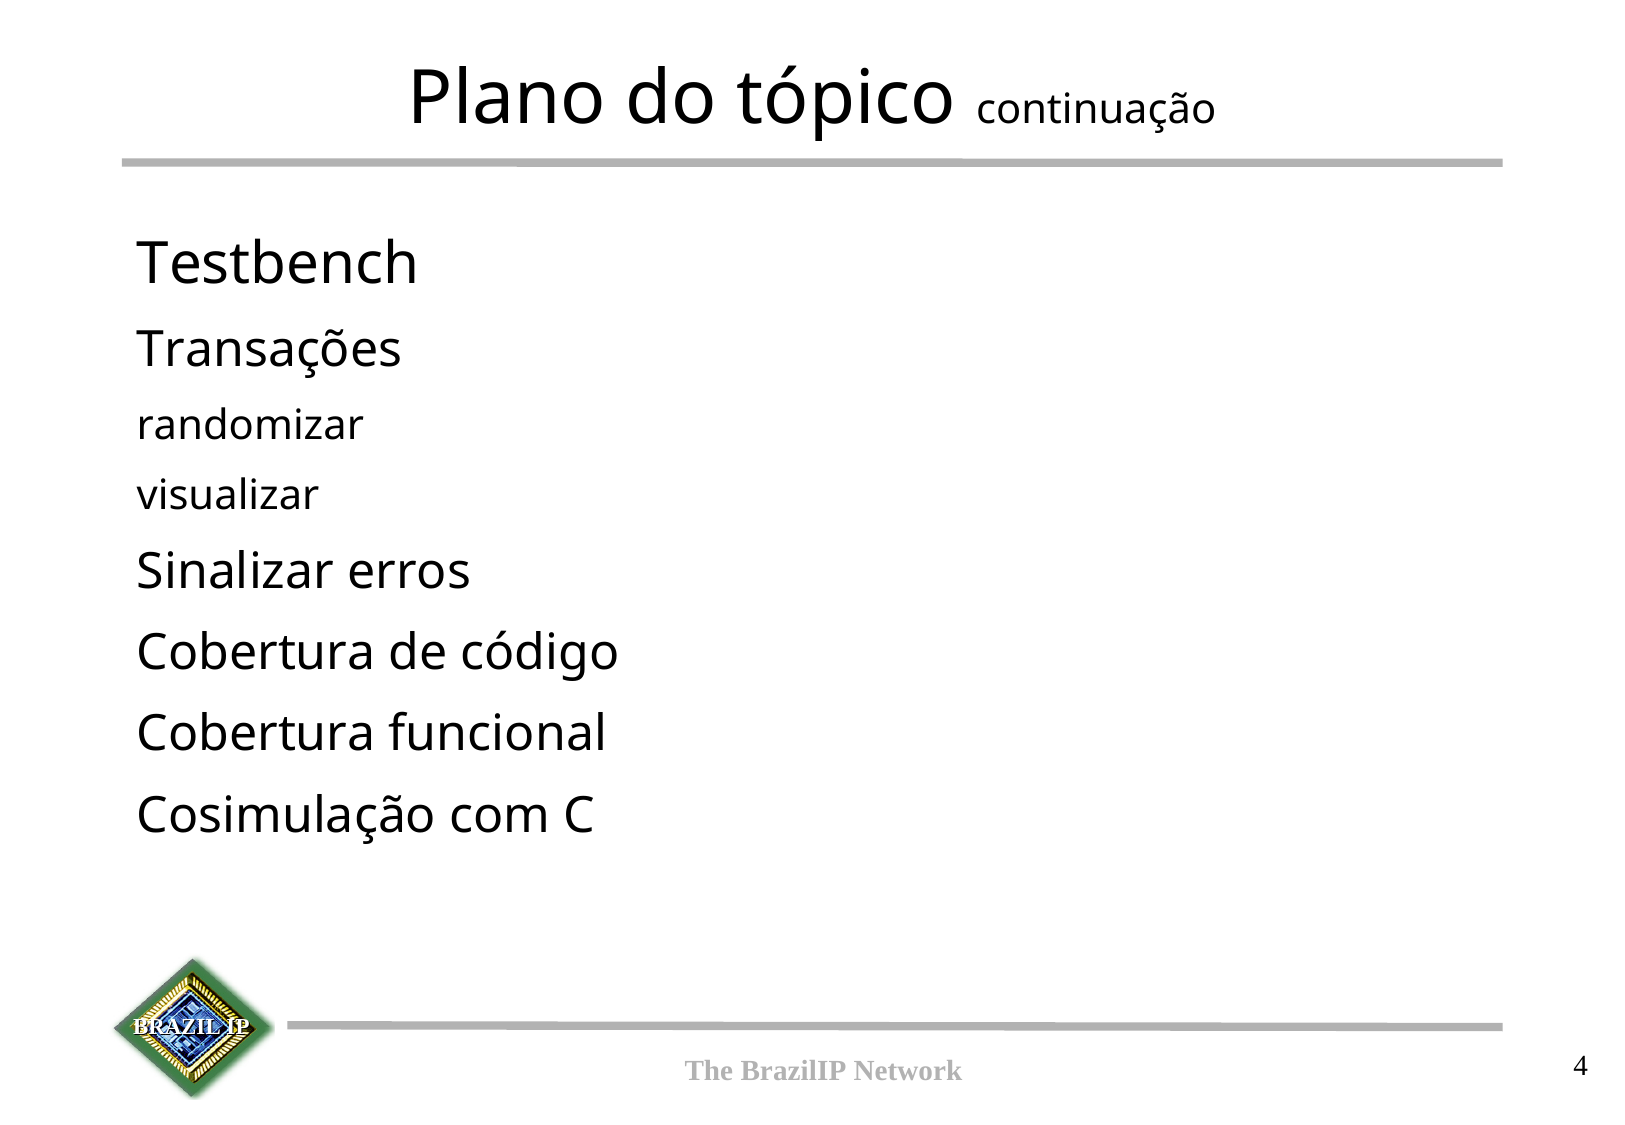

# Plano do tópico continuação
Testbench
Transações
randomizar
visualizar
Sinalizar erros
Cobertura de código
Cobertura funcional
Cosimulação com C
4